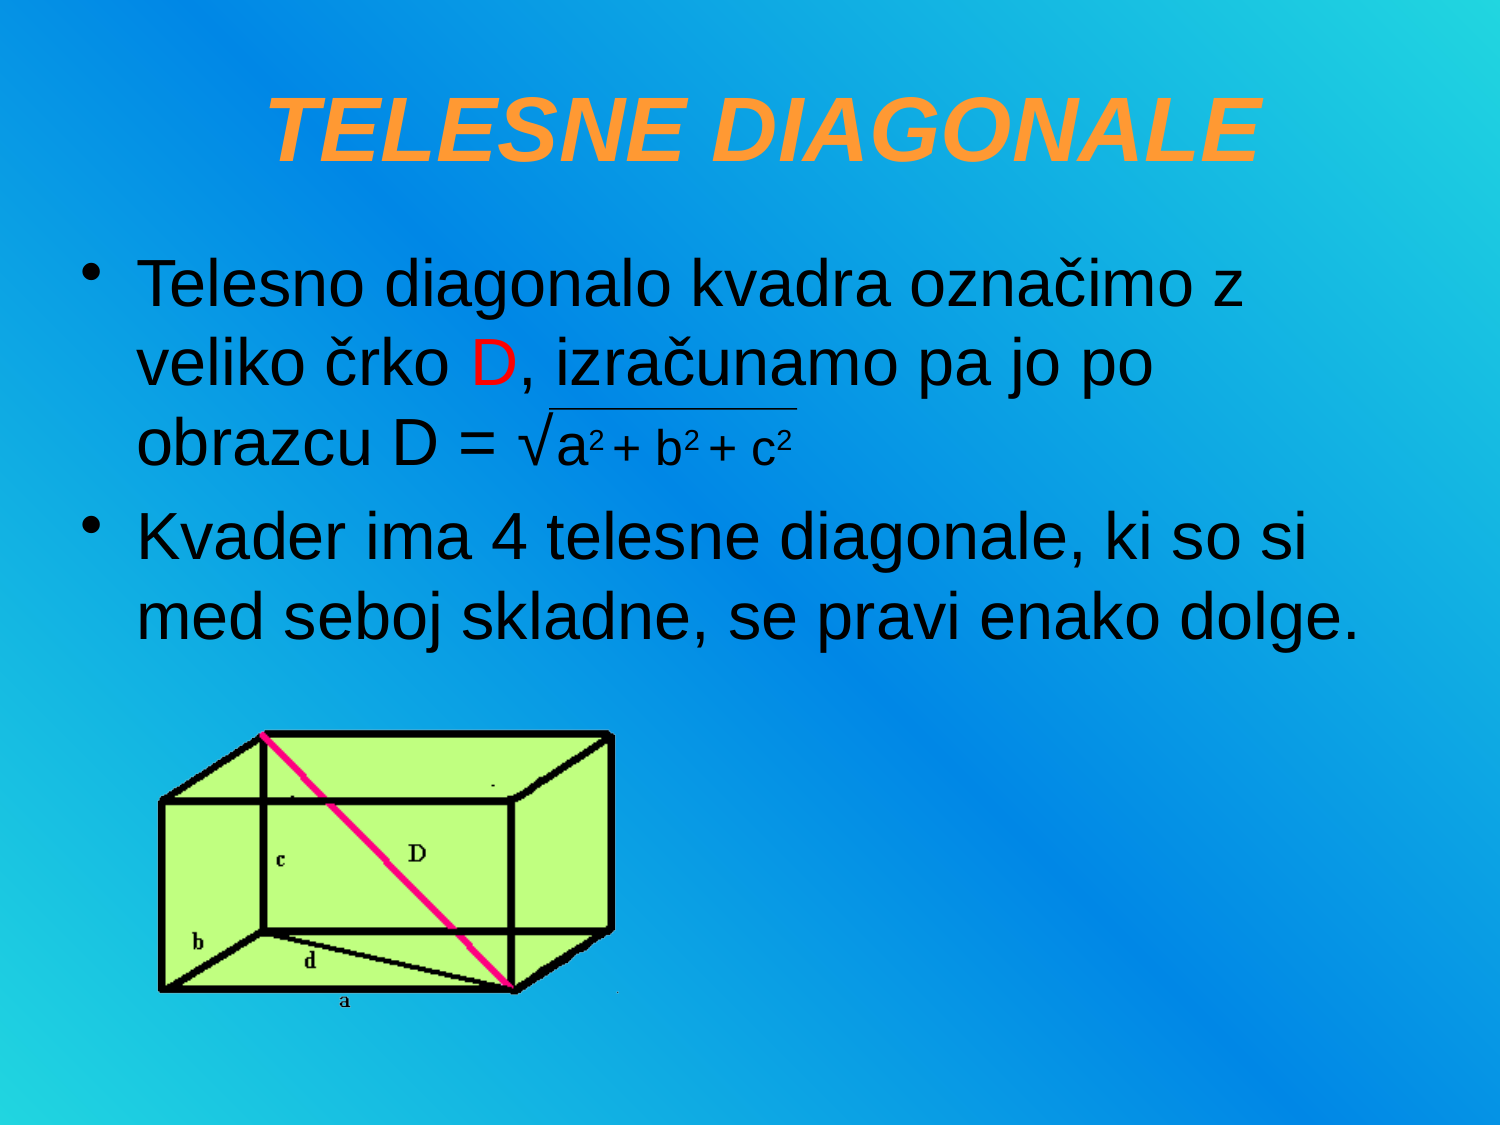

# TELESNE DIAGONALE
Telesno diagonalo kvadra označimo z veliko črko D, izračunamo pa jo po obrazcu D = √a2 + b2 + c2
Kvader ima 4 telesne diagonale, ki so si med seboj skladne, se pravi enako dolge.